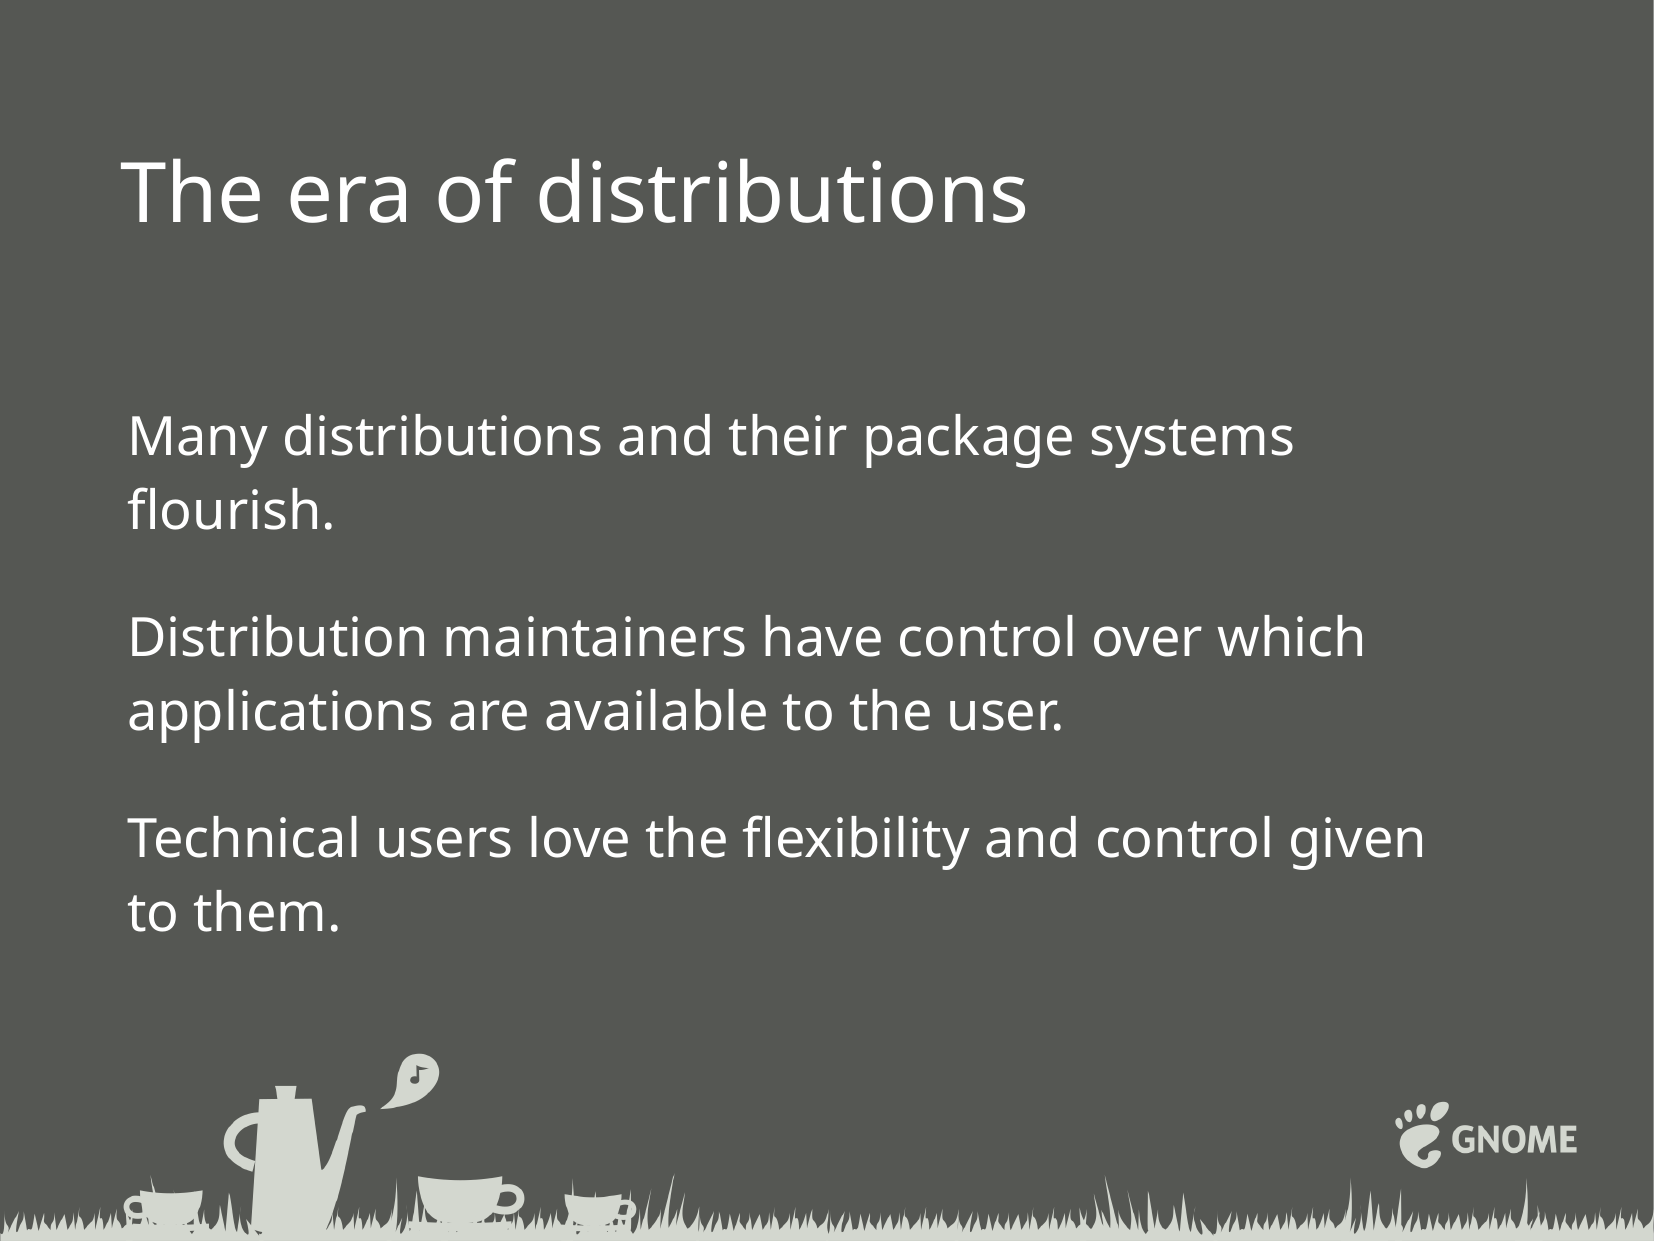

# The era of distributions
Many distributions and their package systems flourish.
Distribution maintainers have control over which applications are available to the user.
Technical users love the flexibility and control given to them.